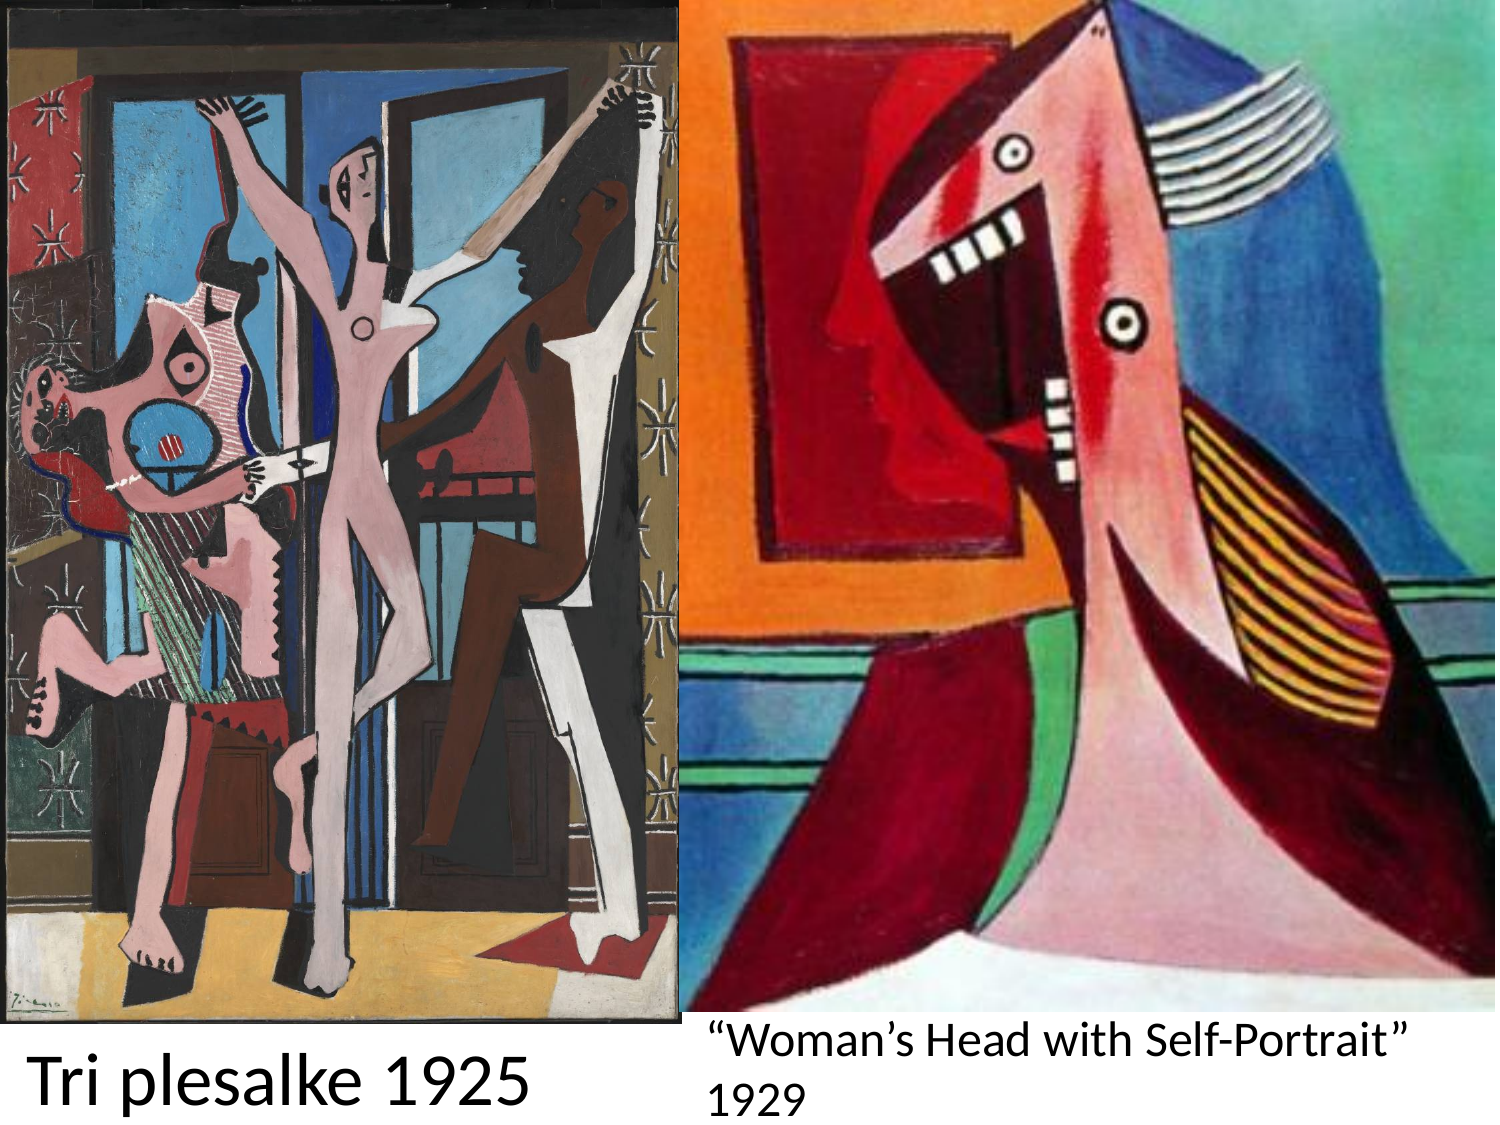

sliki, ki govorita o njunem zakonu, nosita naslov Three Dancers in Woman's Head with Self-Portrait.
#
“Woman’s Head with Self-Portrait” 1929
Tri plesalke 1925